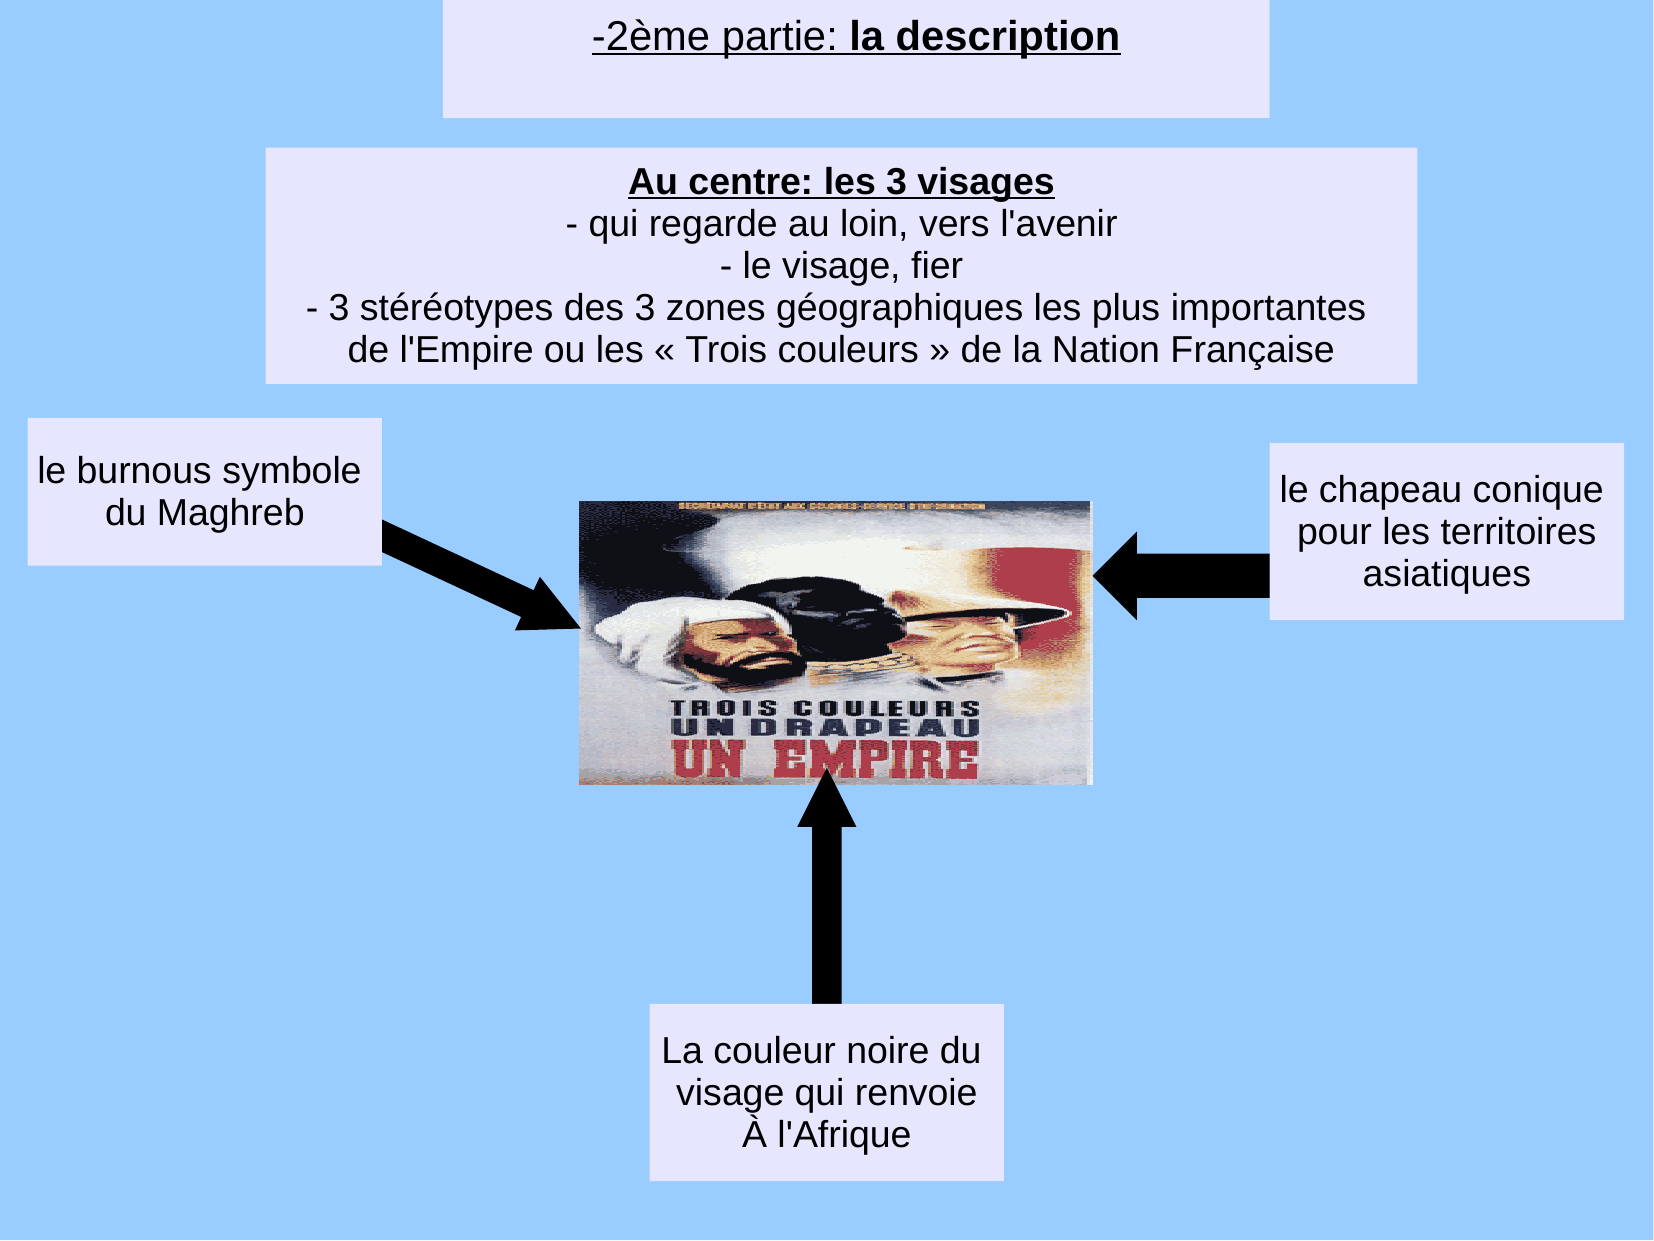

-2ème partie: la description
Au centre: les 3 visages
- qui regarde au loin, vers l'avenir
- le visage, fier
- 3 stéréotypes des 3 zones géographiques les plus importantes
de l'Empire ou les « Trois couleurs » de la Nation Française
le burnous symbole
du Maghreb
le chapeau conique
pour les territoires
asiatiques
La couleur noire du
visage qui renvoie
À l'Afrique